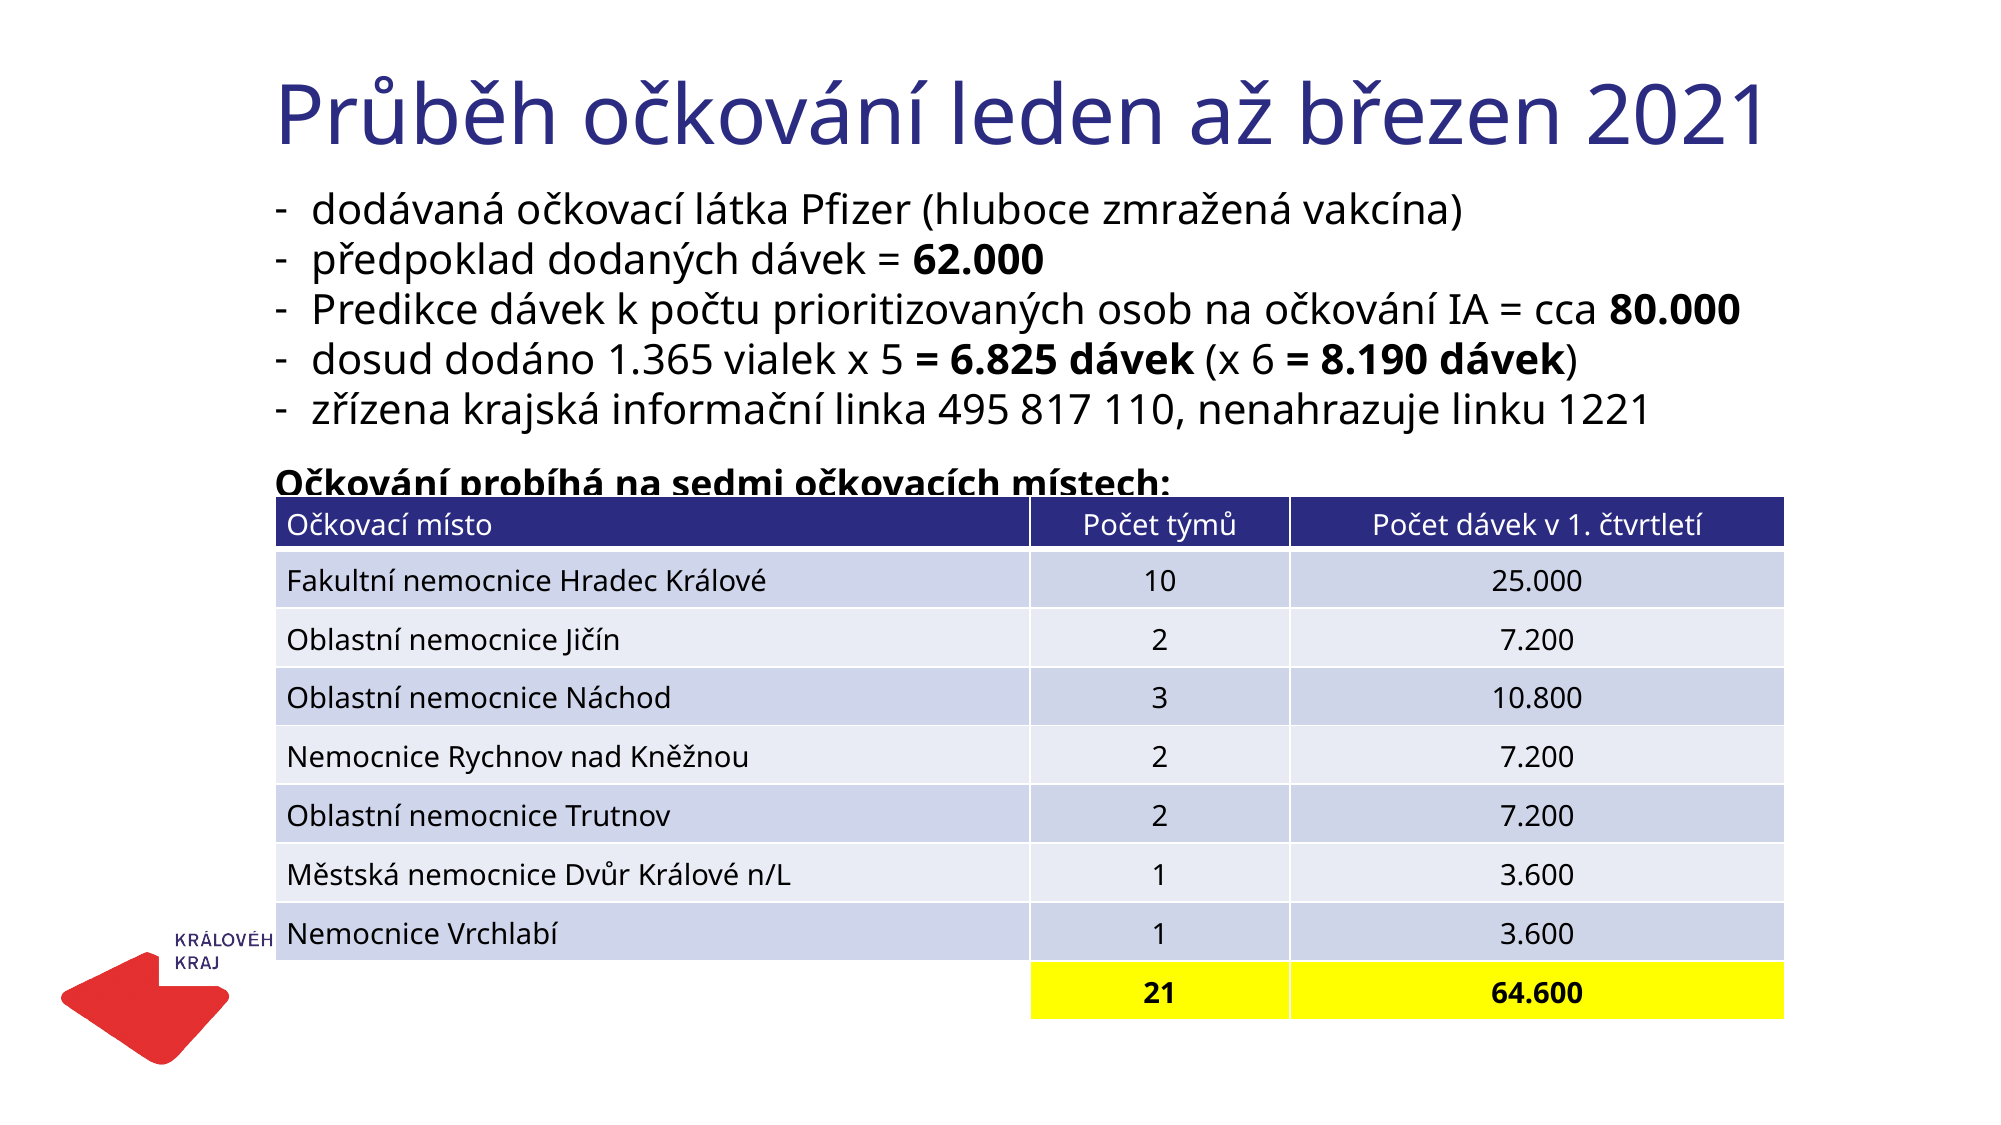

# Průběh očkování leden až březen 2021
dodávaná očkovací látka Pfizer (hluboce zmražená vakcína)
předpoklad dodaných dávek = 62.000
Predikce dávek k počtu prioritizovaných osob na očkování IA = cca 80.000
dosud dodáno 1.365 vialek x 5 = 6.825 dávek (x 6 = 8.190 dávek)
zřízena krajská informační linka 495 817 110, nenahrazuje linku 1221
Očkování probíhá na sedmi očkovacích místech:
| Očkovací místo | Počet týmů | Počet dávek v 1. čtvrtletí |
| --- | --- | --- |
| Fakultní nemocnice Hradec Králové | 10 | 25.000 |
| Oblastní nemocnice Jičín | 2 | 7.200 |
| Oblastní nemocnice Náchod | 3 | 10.800 |
| Nemocnice Rychnov nad Kněžnou | 2 | 7.200 |
| Oblastní nemocnice Trutnov | 2 | 7.200 |
| Městská nemocnice Dvůr Králové n/L | 1 | 3.600 |
| Nemocnice Vrchlabí | 1 | 3.600 |
| | 21 | 64.600 |